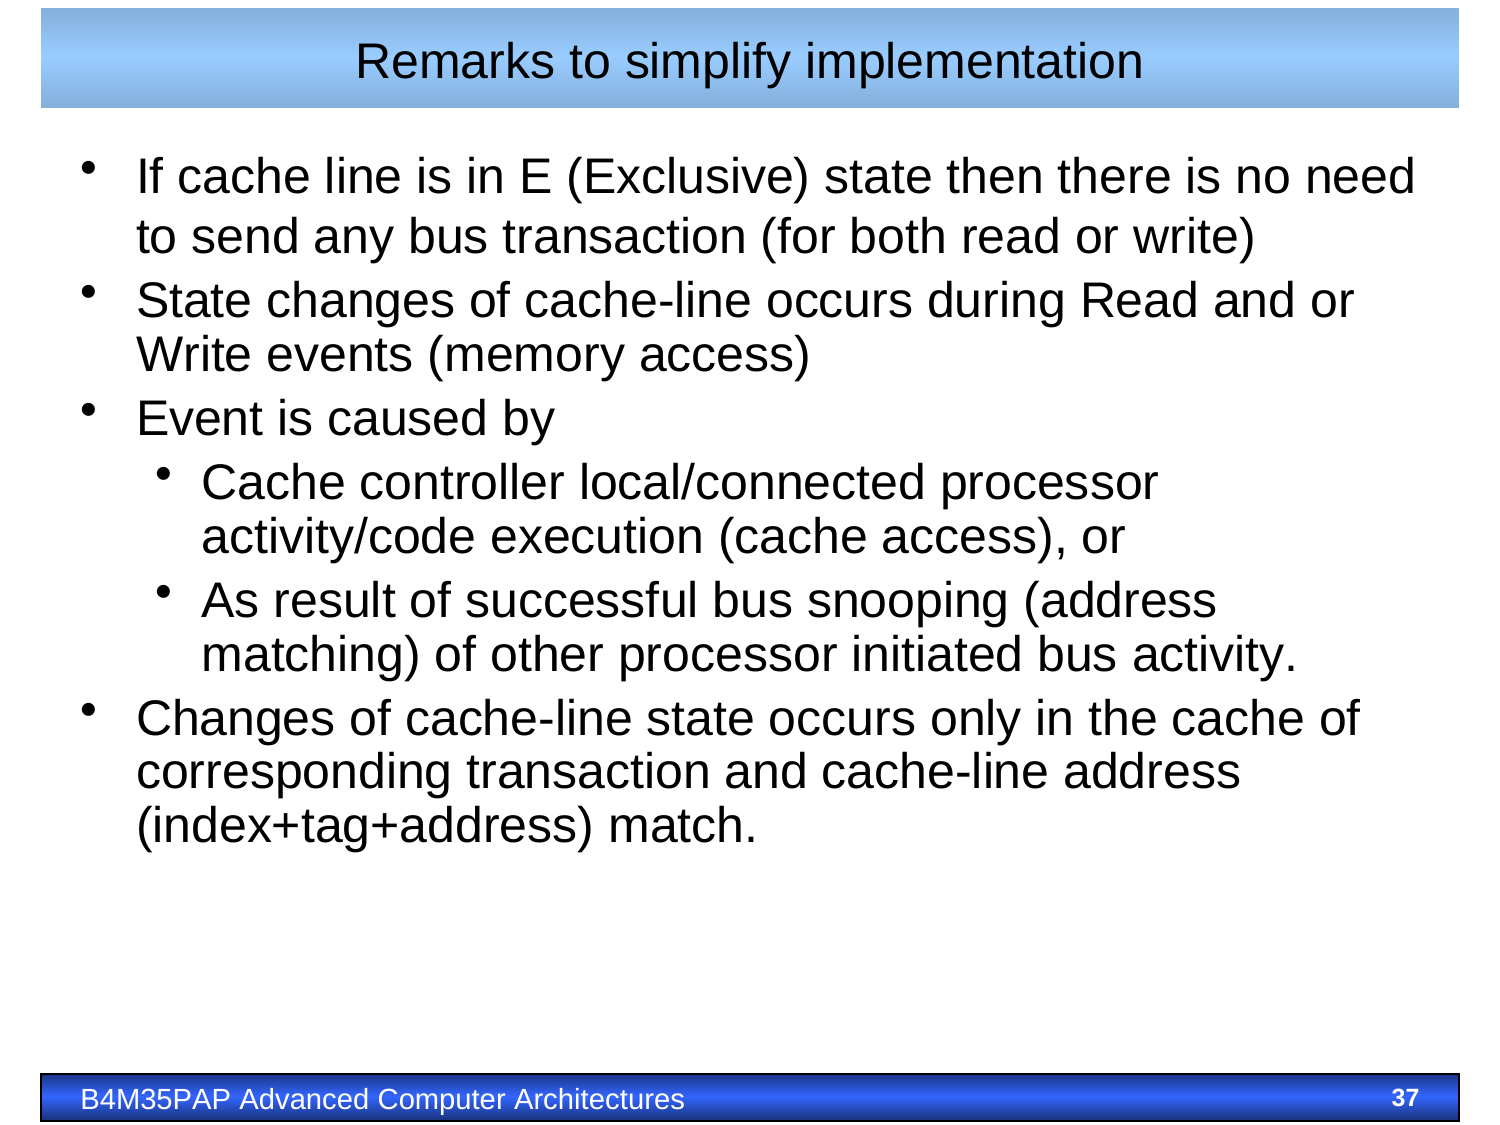

Remarks to simplify implementation
# If cache line is in E (Exclusive) state then there is no need to send any bus transaction (for both read or write)
State changes of cache-line occurs during Read and or Write events (memory access)
Event is caused by
Cache controller local/connected processor activity/code execution (cache access), or
As result of successful bus snooping (address matching) of other processor initiated bus activity.
Changes of cache-line state occurs only in the cache of corresponding transaction and cache-line address (index+tag+address) match.